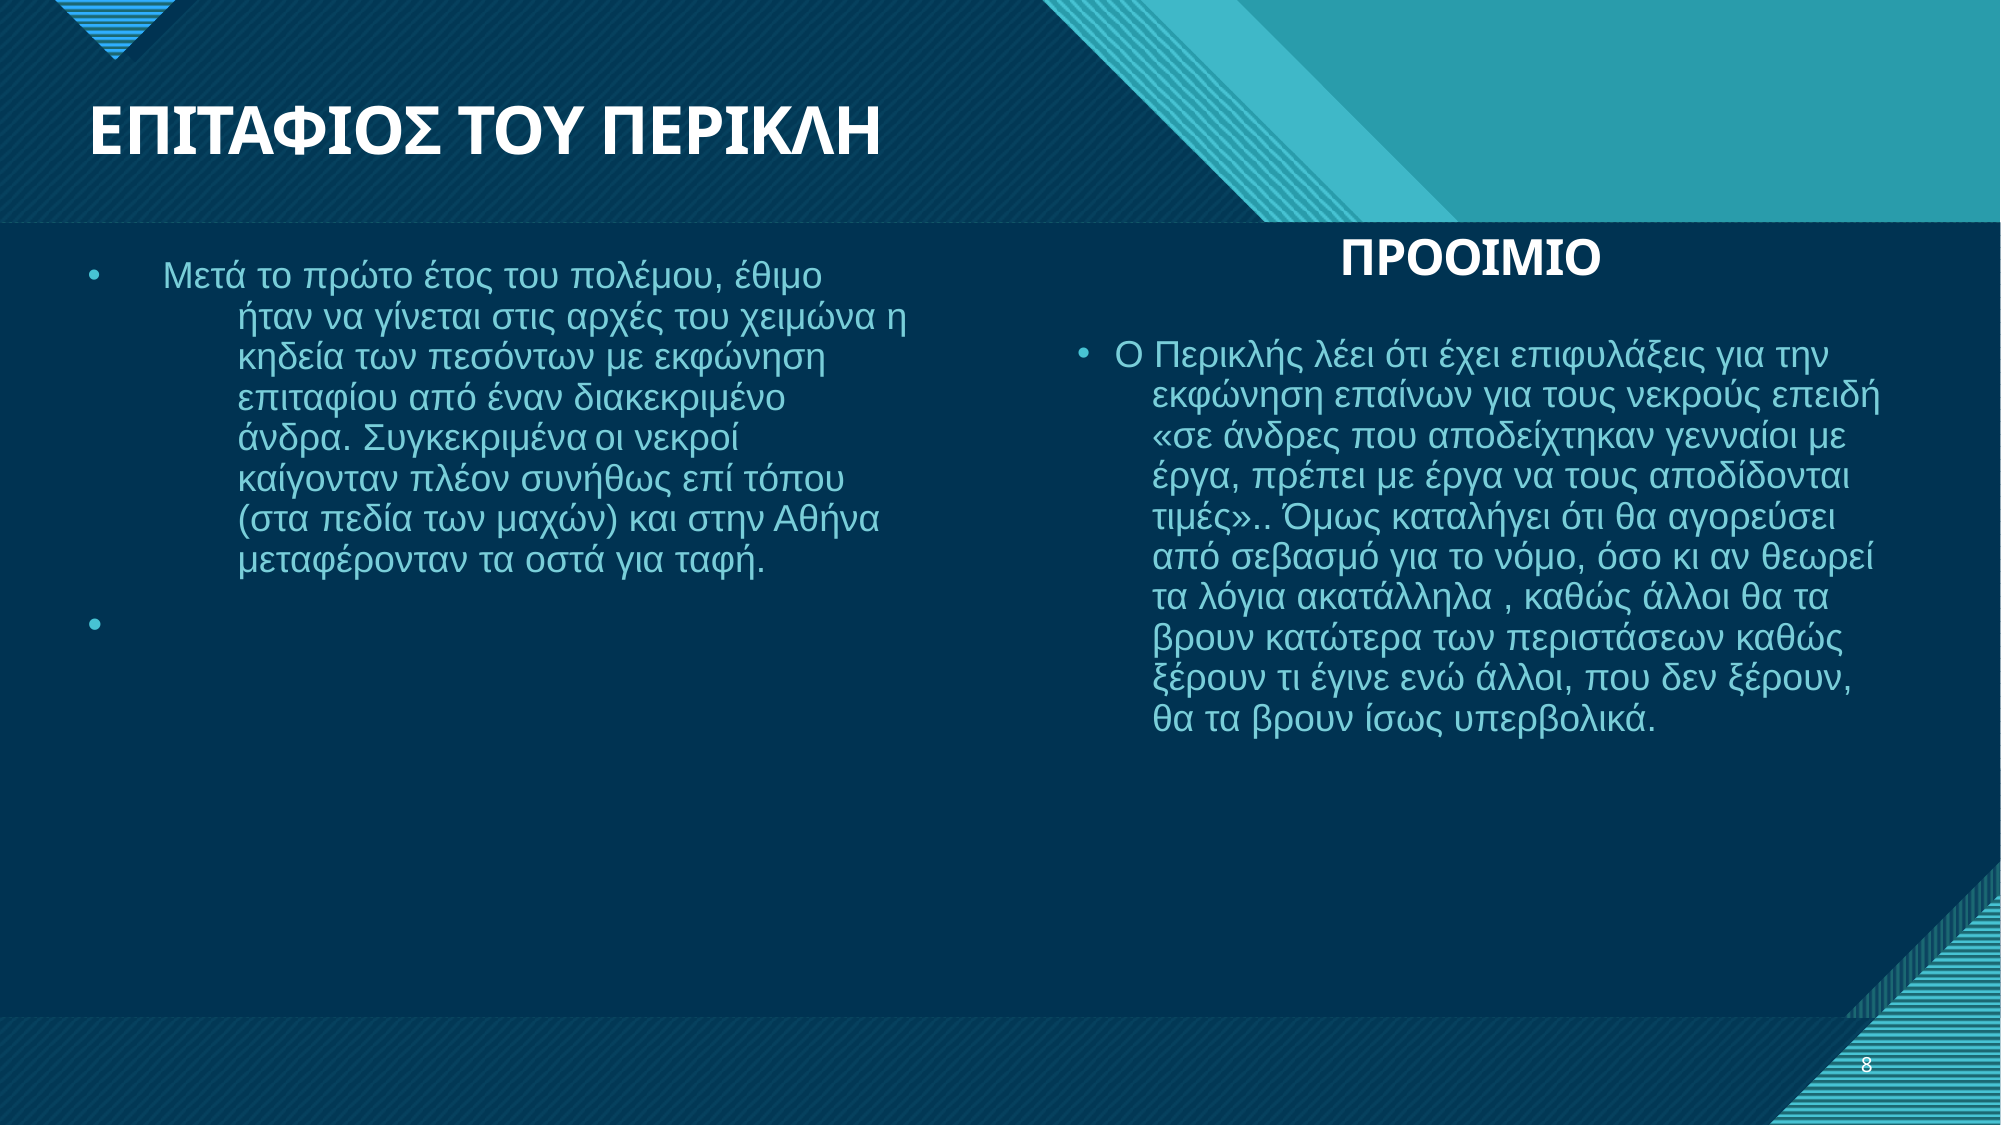

# ΕΠΙΤΑΦΙΟΣ ΤΟΥ ΠΕΡΙΚΛΗ
ΠΡΟΟΙΜΙΟ
Μετά το πρώτο έτος του πολέμου, έθιμο ήταν να γίνεται στις αρχές του χειμώνα η κηδεία των πεσόντων με εκφώνηση επιταφίου από έναν διακεκριμένο άνδρα. Συγκεκριμένα οι νεκροί καίγονταν πλέον συνήθως επί τόπου (στα πεδία των μαχών) και στην Αθήνα μεταφέρονταν τα οστά για ταφή.
Ο Περικλής λέει ότι έχει επιφυλάξεις για την εκφώνηση επαίνων για τους νεκρούς επειδή «σε άνδρες που αποδείχτηκαν γενναίοι με έργα, πρέπει με έργα να τους αποδίδονται τιμές».. Όμως καταλήγει ότι θα αγορεύσει από σεβασμό για το νόμο, όσο κι αν θεωρεί τα λόγια ακατάλληλα , καθώς άλλοι θα τα βρουν κατώτερα των περιστάσεων καθώς ξέρουν τι έγινε ενώ άλλοι, που δεν ξέρουν, θα τα βρουν ίσως υπερβολικά.